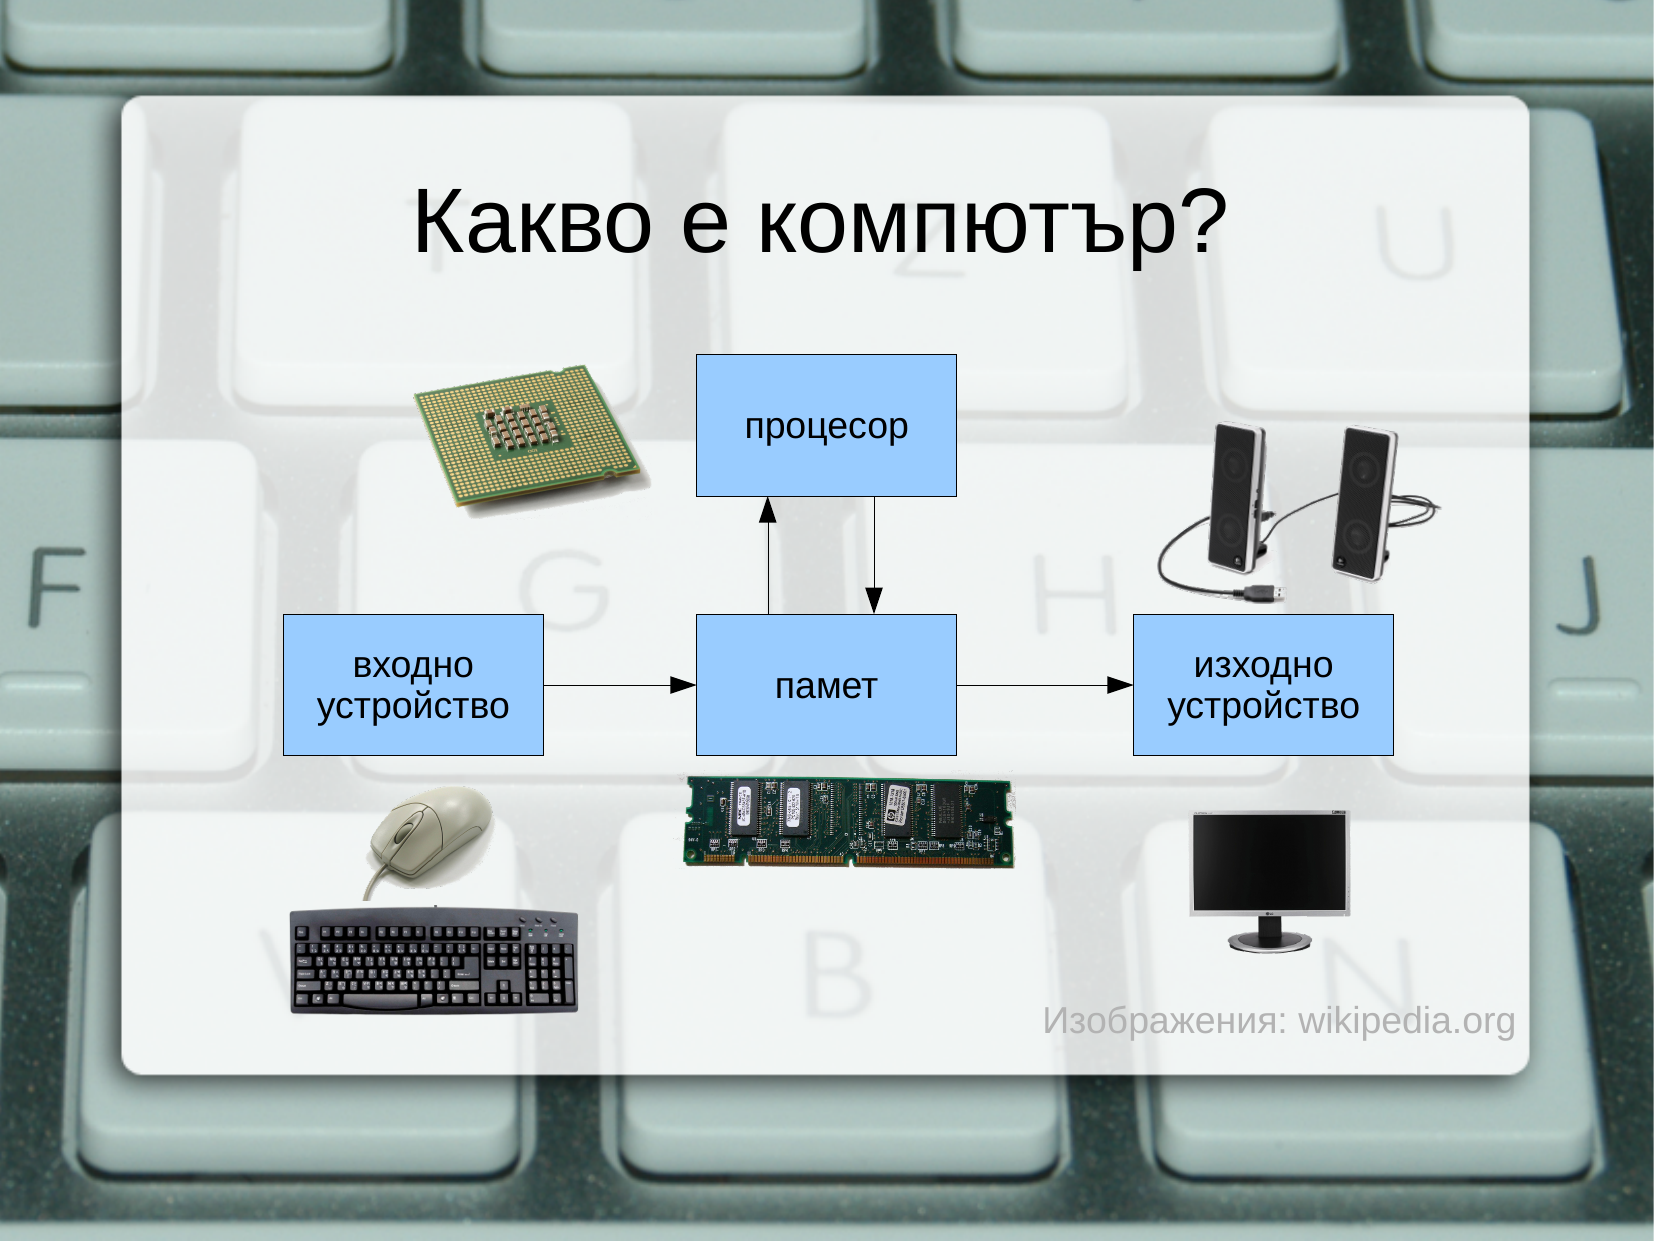

# Какво е компютър?
процесор
входно
устройство
памет
изходно
устройство
Изображения: wikipedia.org